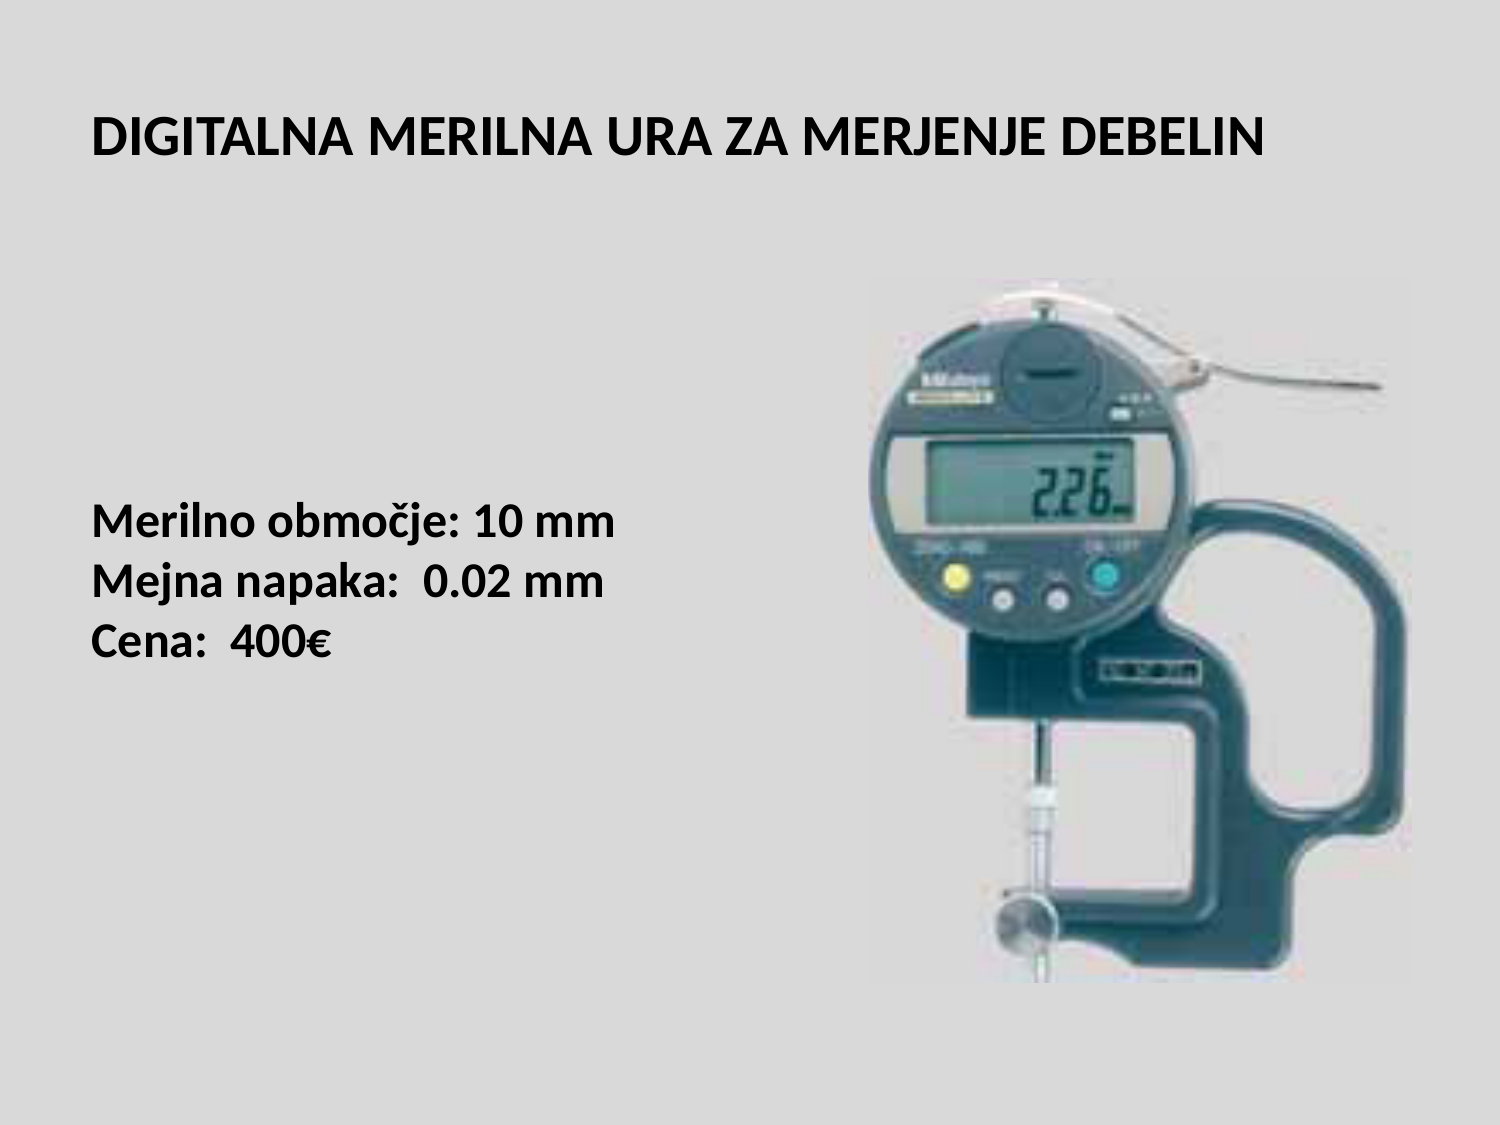

DIGITALNA MERILNA URA ZA MERJENJE DEBELIN
Merilno območje: 10 mm
Mejna napaka: 0.02 mm
Cena: 400€